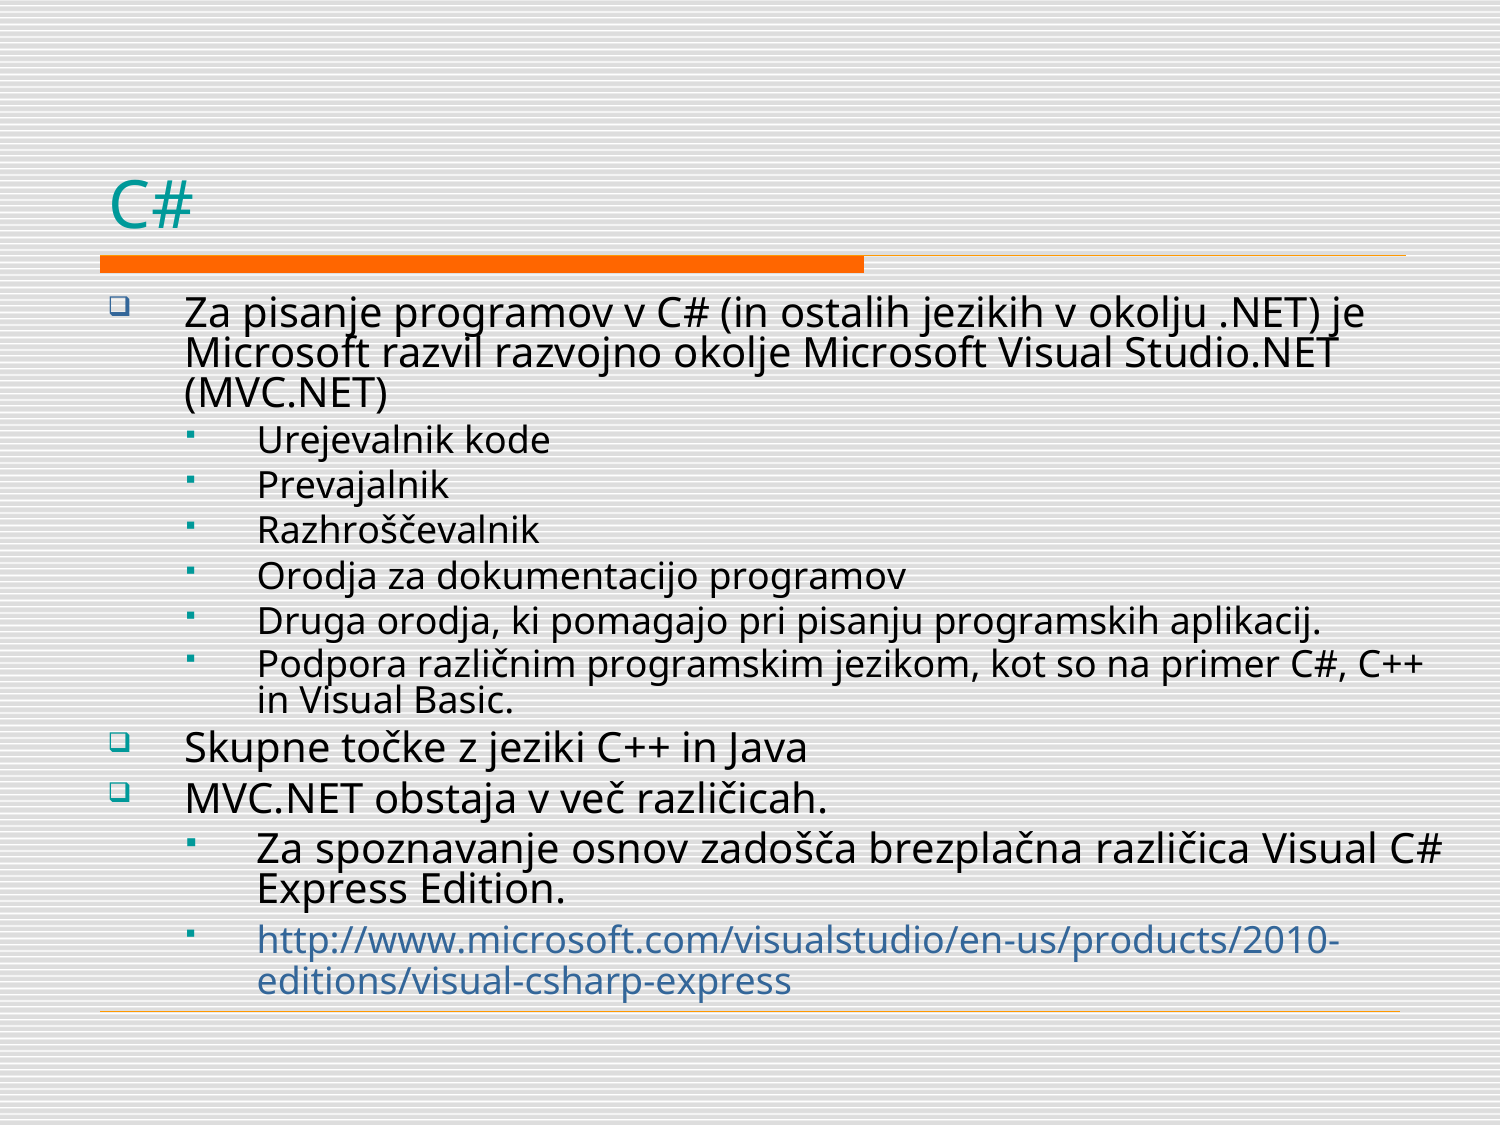

# C#
Za pisanje programov v C# (in ostalih jezikih v okolju .NET) je Microsoft razvil razvojno okolje Microsoft Visual Studio.NET (MVC.NET)
Urejevalnik kode
Prevajalnik
Razhroščevalnik
Orodja za dokumentacijo programov
Druga orodja, ki pomagajo pri pisanju programskih aplikacij.
Podpora različnim programskim jezikom, kot so na primer C#, C++ in Visual Basic.
Skupne točke z jeziki C++ in Java
MVC.NET obstaja v več različicah.
Za spoznavanje osnov zadošča brezplačna različica Visual C# Express Edition.
http://www.microsoft.com/visualstudio/en-us/products/2010-editions/visual-csharp-express